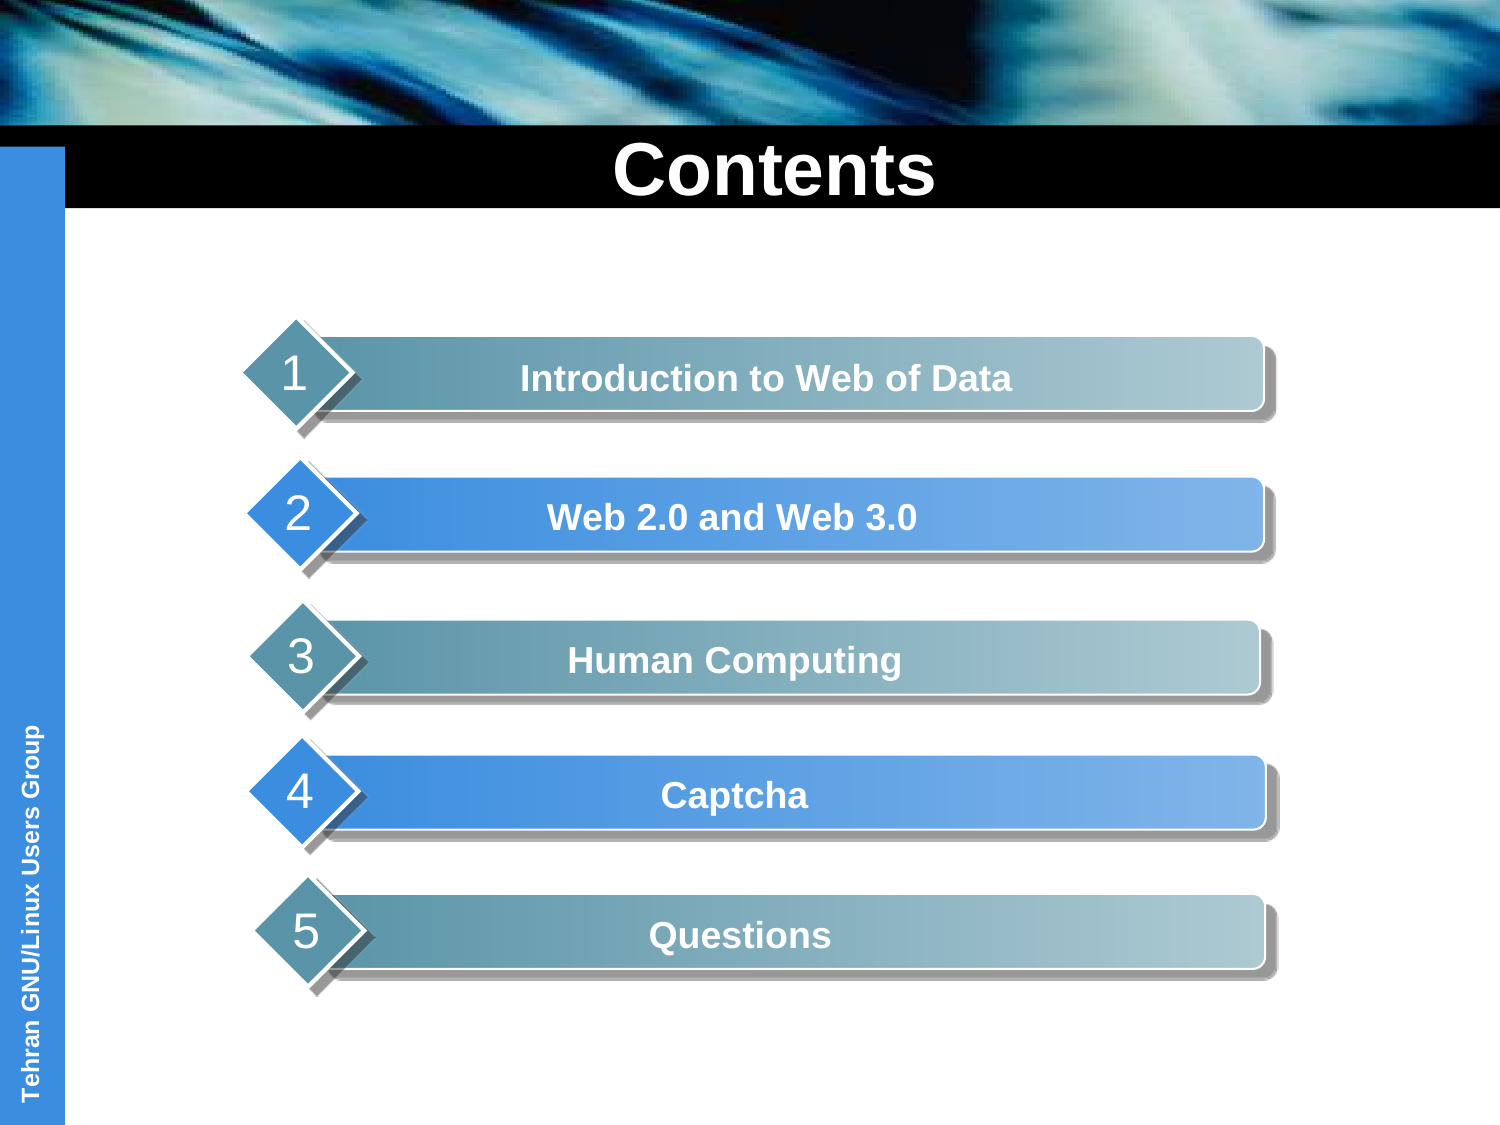

# Contents
1
Introduction to Web of Data
2
Web 2.0 and Web 3.0
3
Human Computing
4
Semantic Web Projects and Examples
Captcha
5
Questions